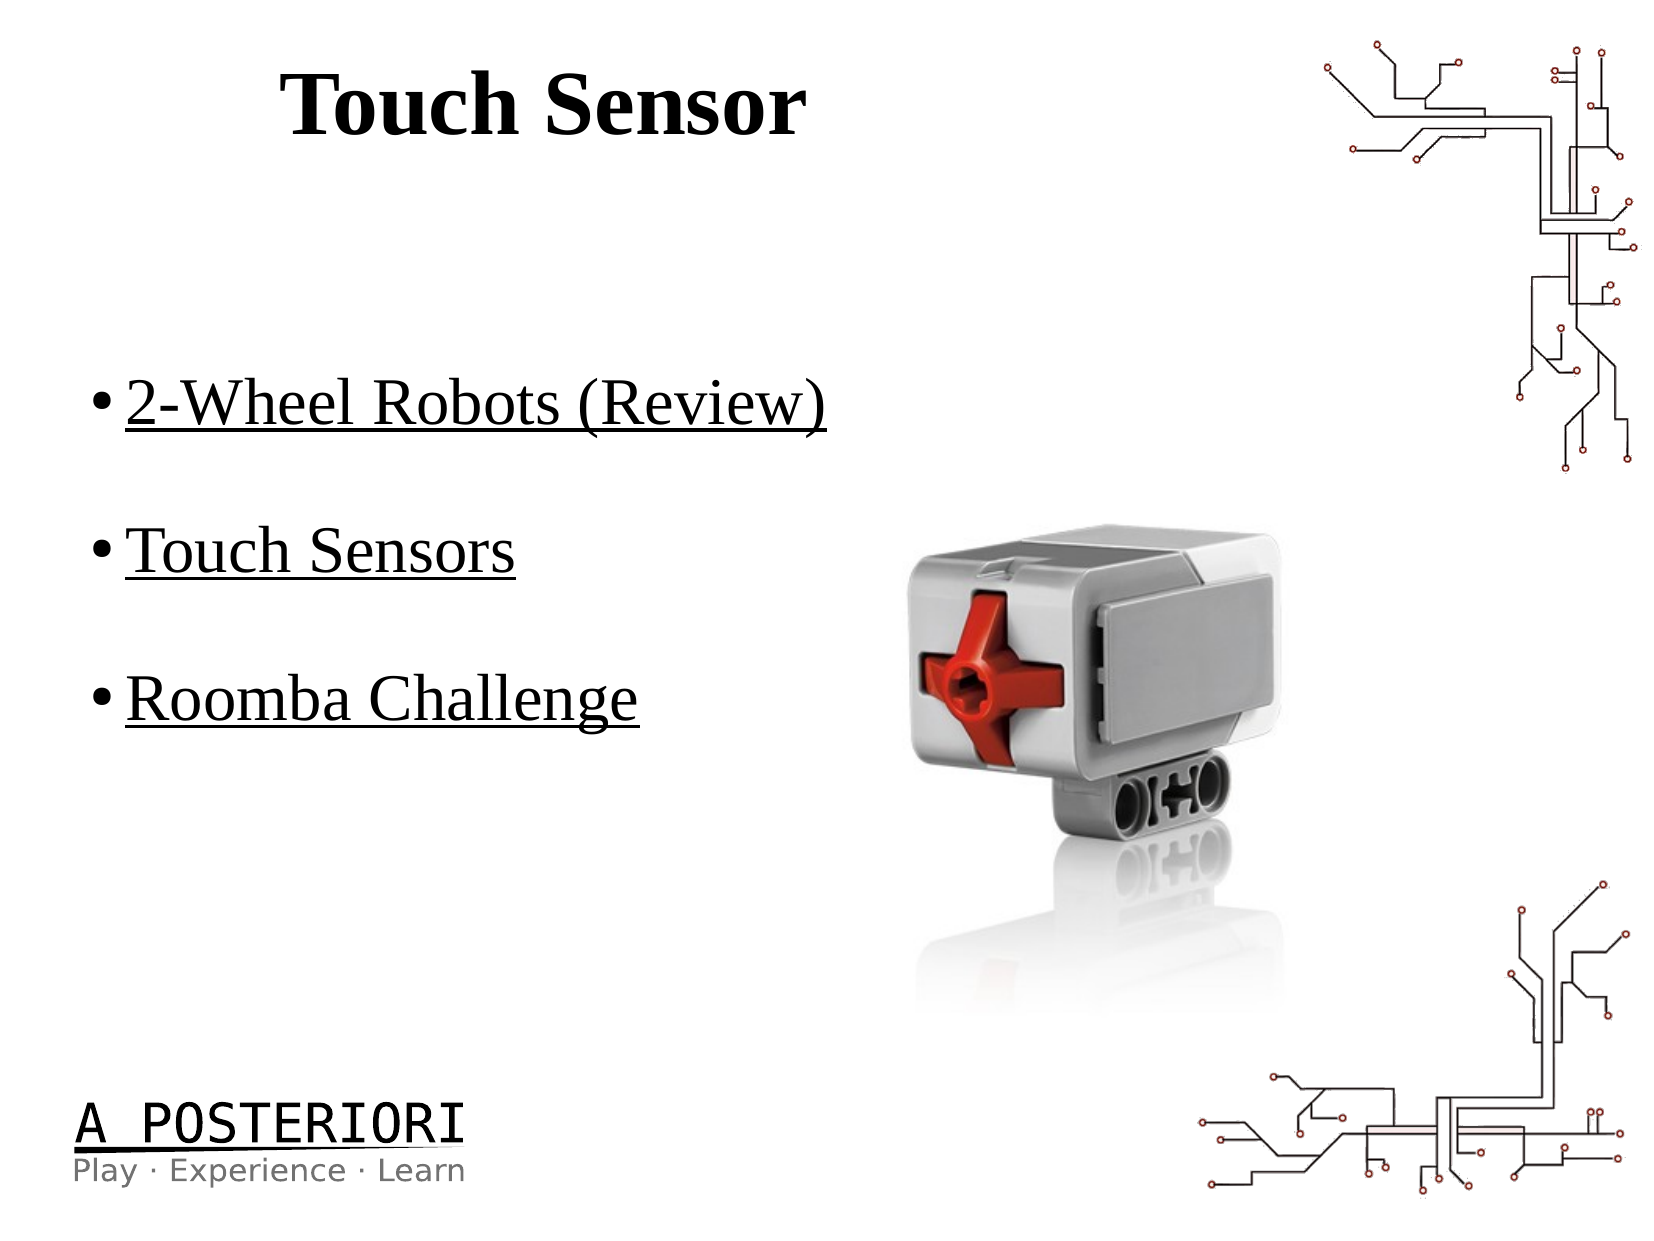

# Touch Sensor
2-Wheel Robots (Review)
Touch Sensors
Roomba Challenge